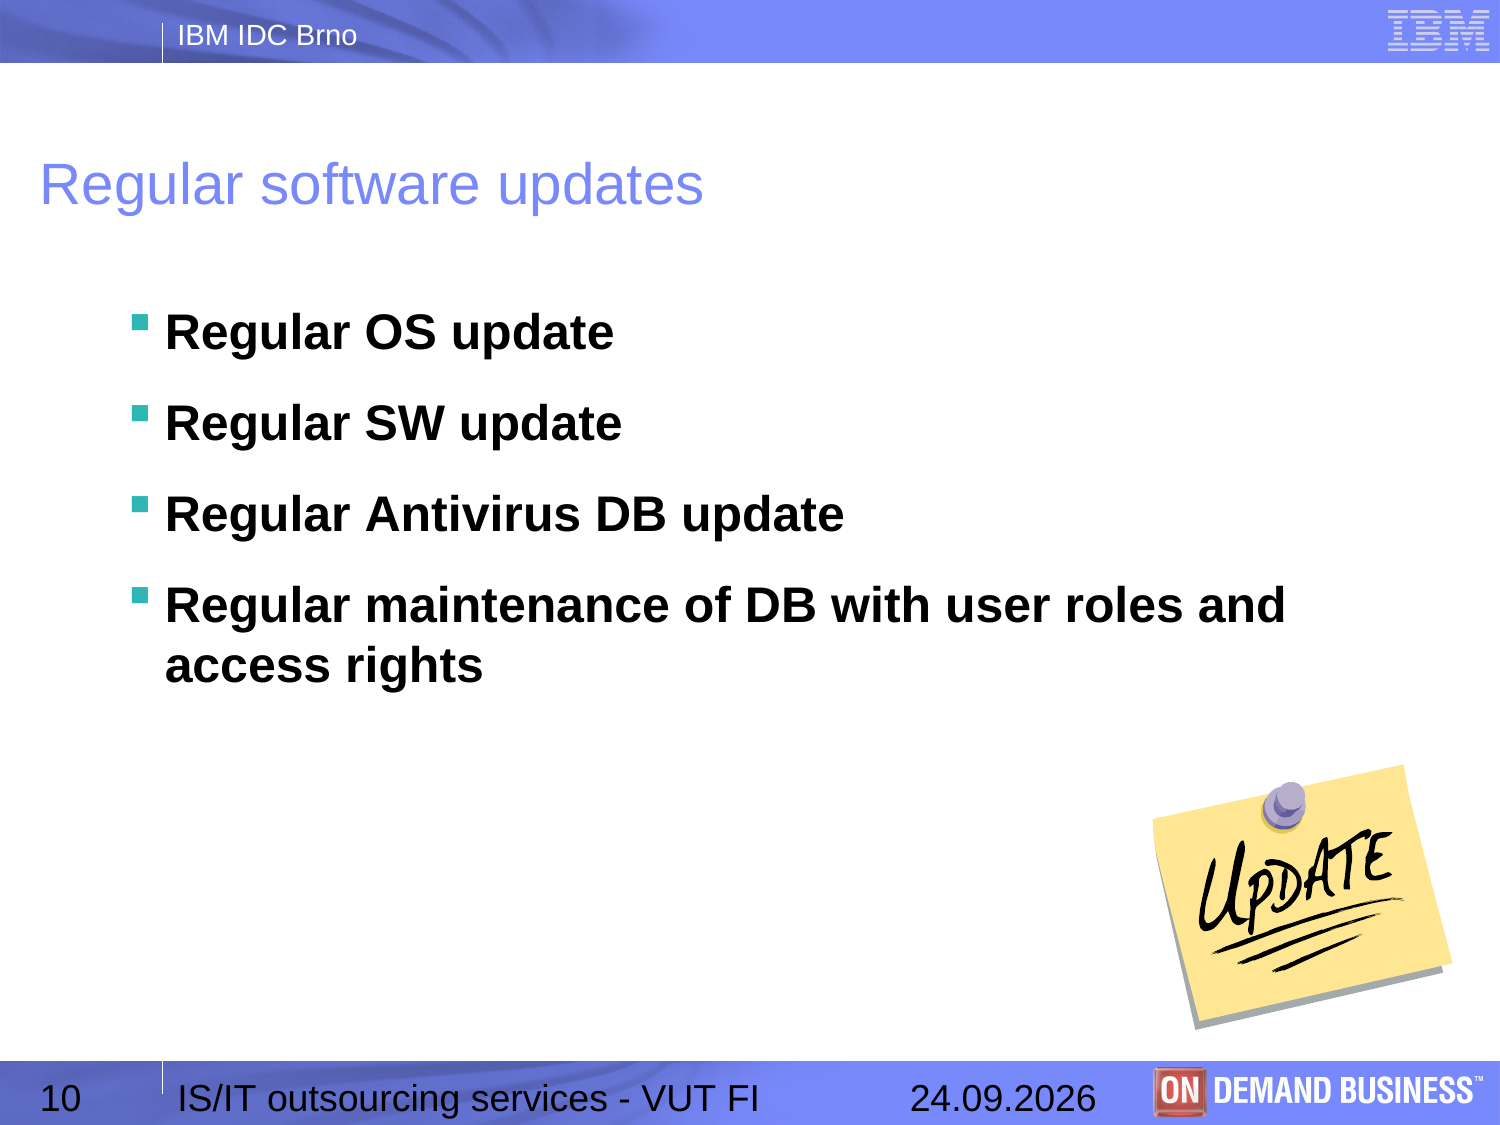

# Regular software updates
Regular OS update
Regular SW update
Regular Antivirus DB update
Regular maintenance of DB with user roles and access rights
10
IS/IT outsourcing services - VUT FI